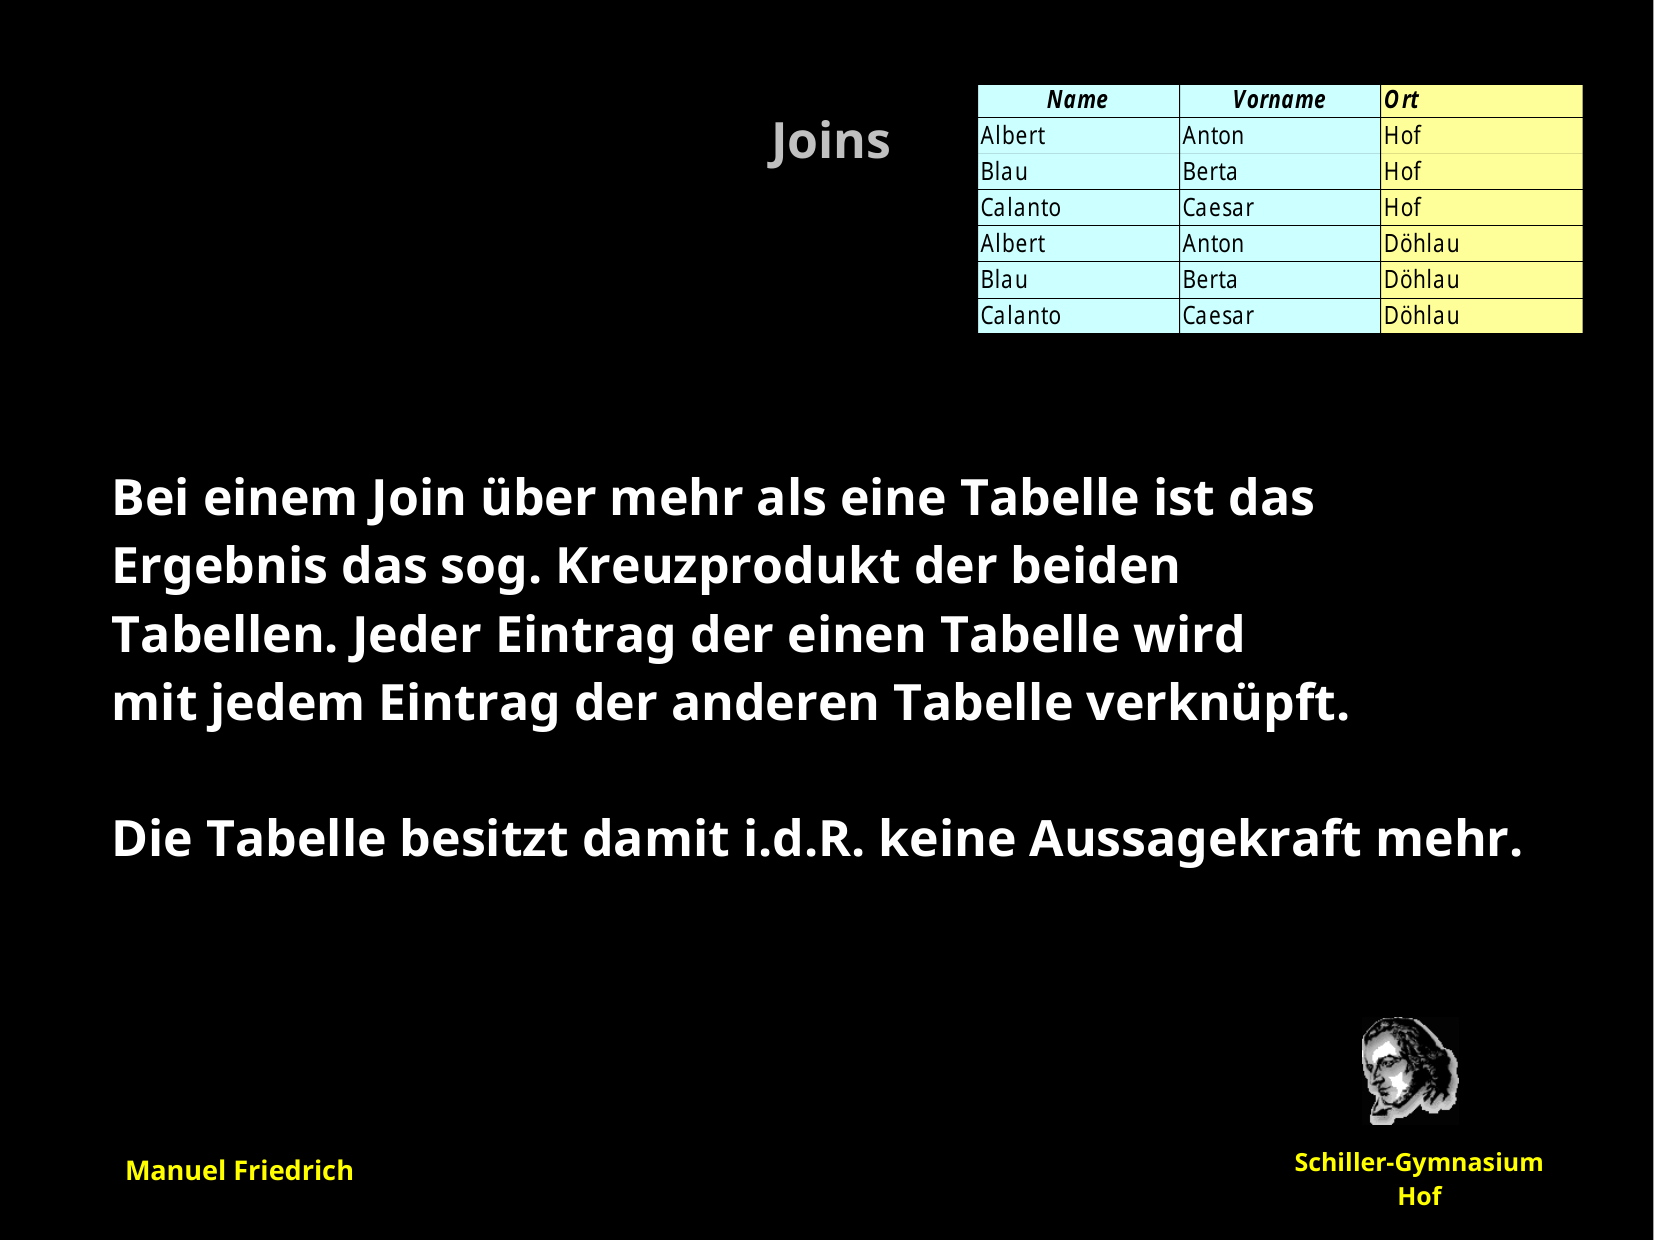

Joins
Bei einem Join über mehr als eine Tabelle ist das
Ergebnis das sog. Kreuzprodukt der beiden
Tabellen. Jeder Eintrag der einen Tabelle wird
mit jedem Eintrag der anderen Tabelle verknüpft.
Die Tabelle besitzt damit i.d.R. keine Aussagekraft mehr.
Schiller-Gymnasium
Hof
Manuel Friedrich